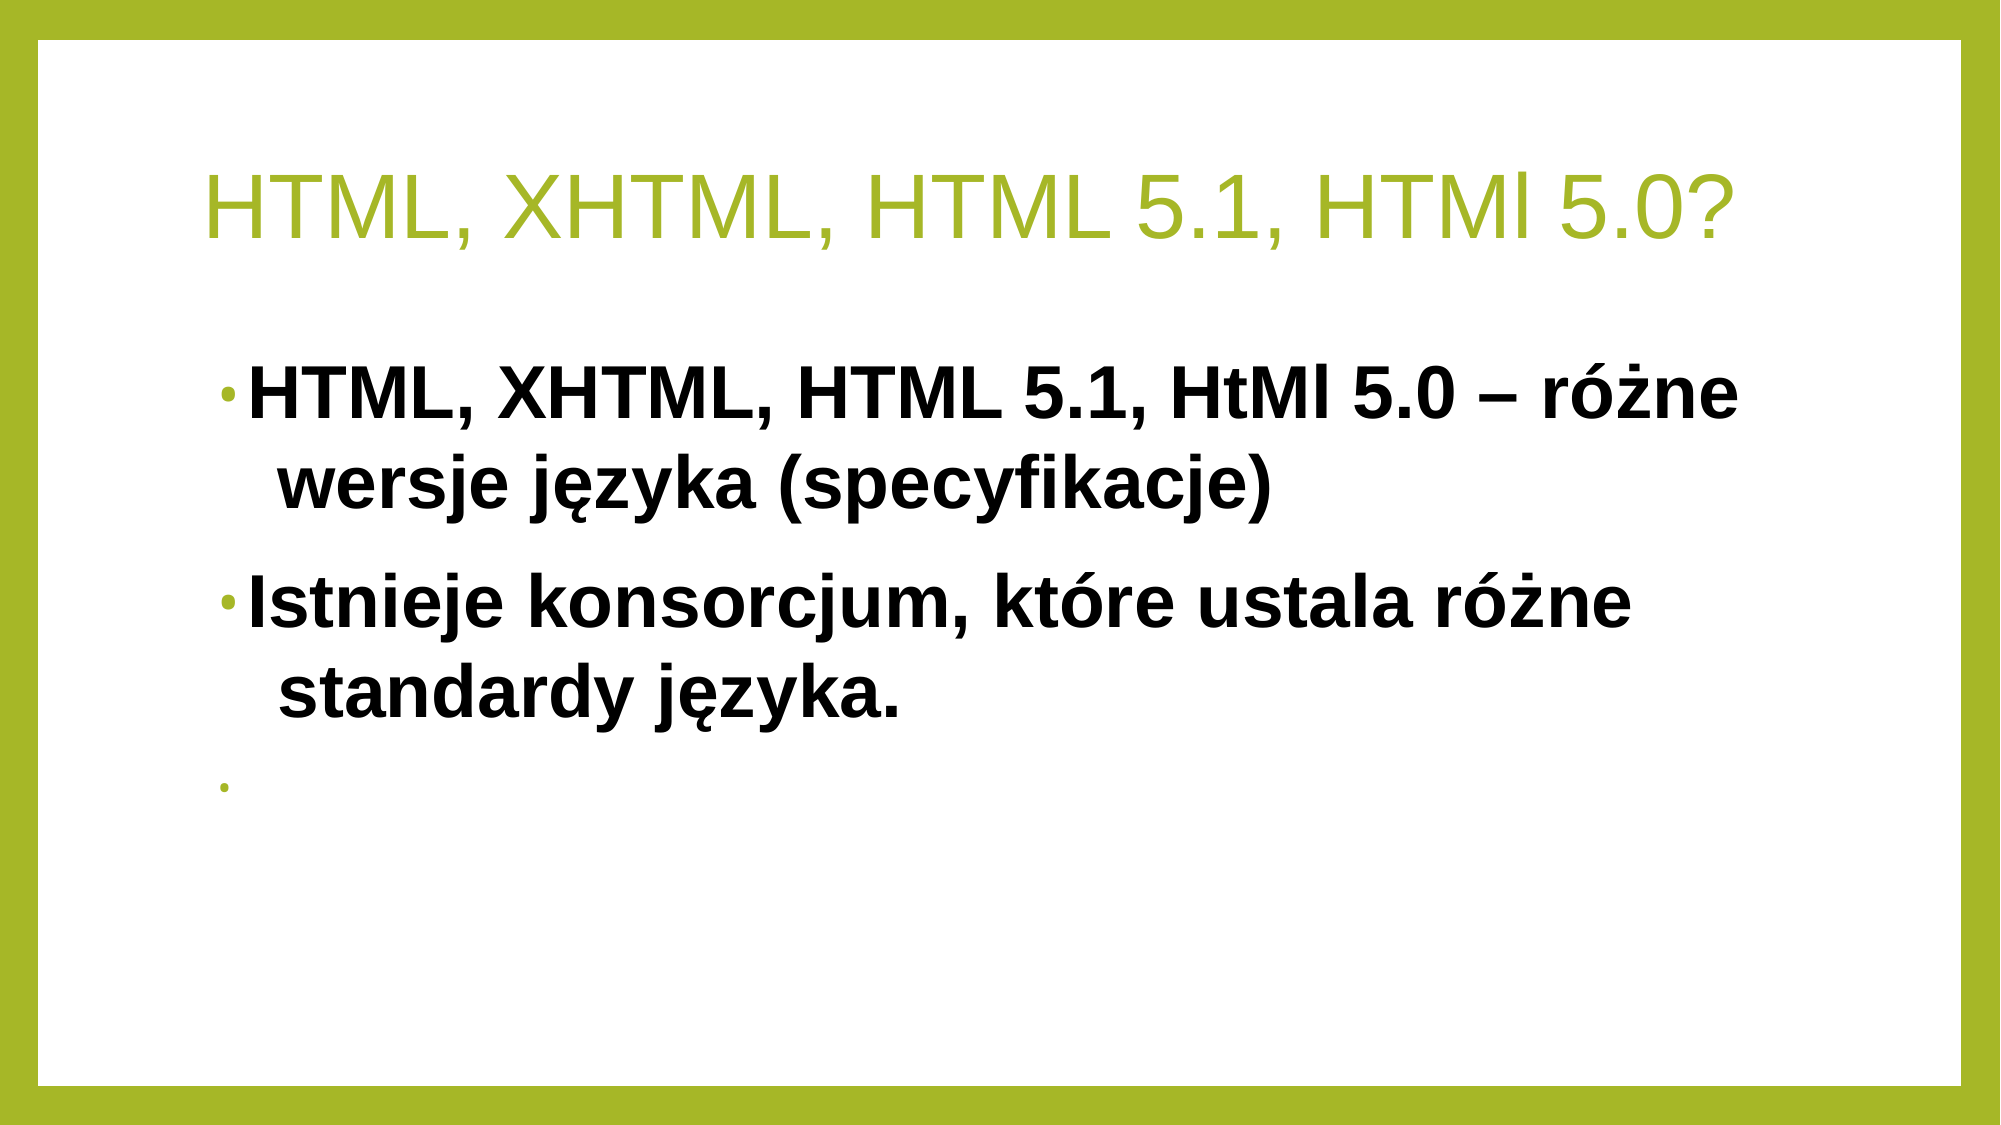

# HTML, XHTML, HTML 5.1, HTMl 5.0?
HTML, XHTML, HTML 5.1, HtMl 5.0 – różne wersje języka (specyfikacje)
Istnieje konsorcjum, które ustala różne standardy języka.